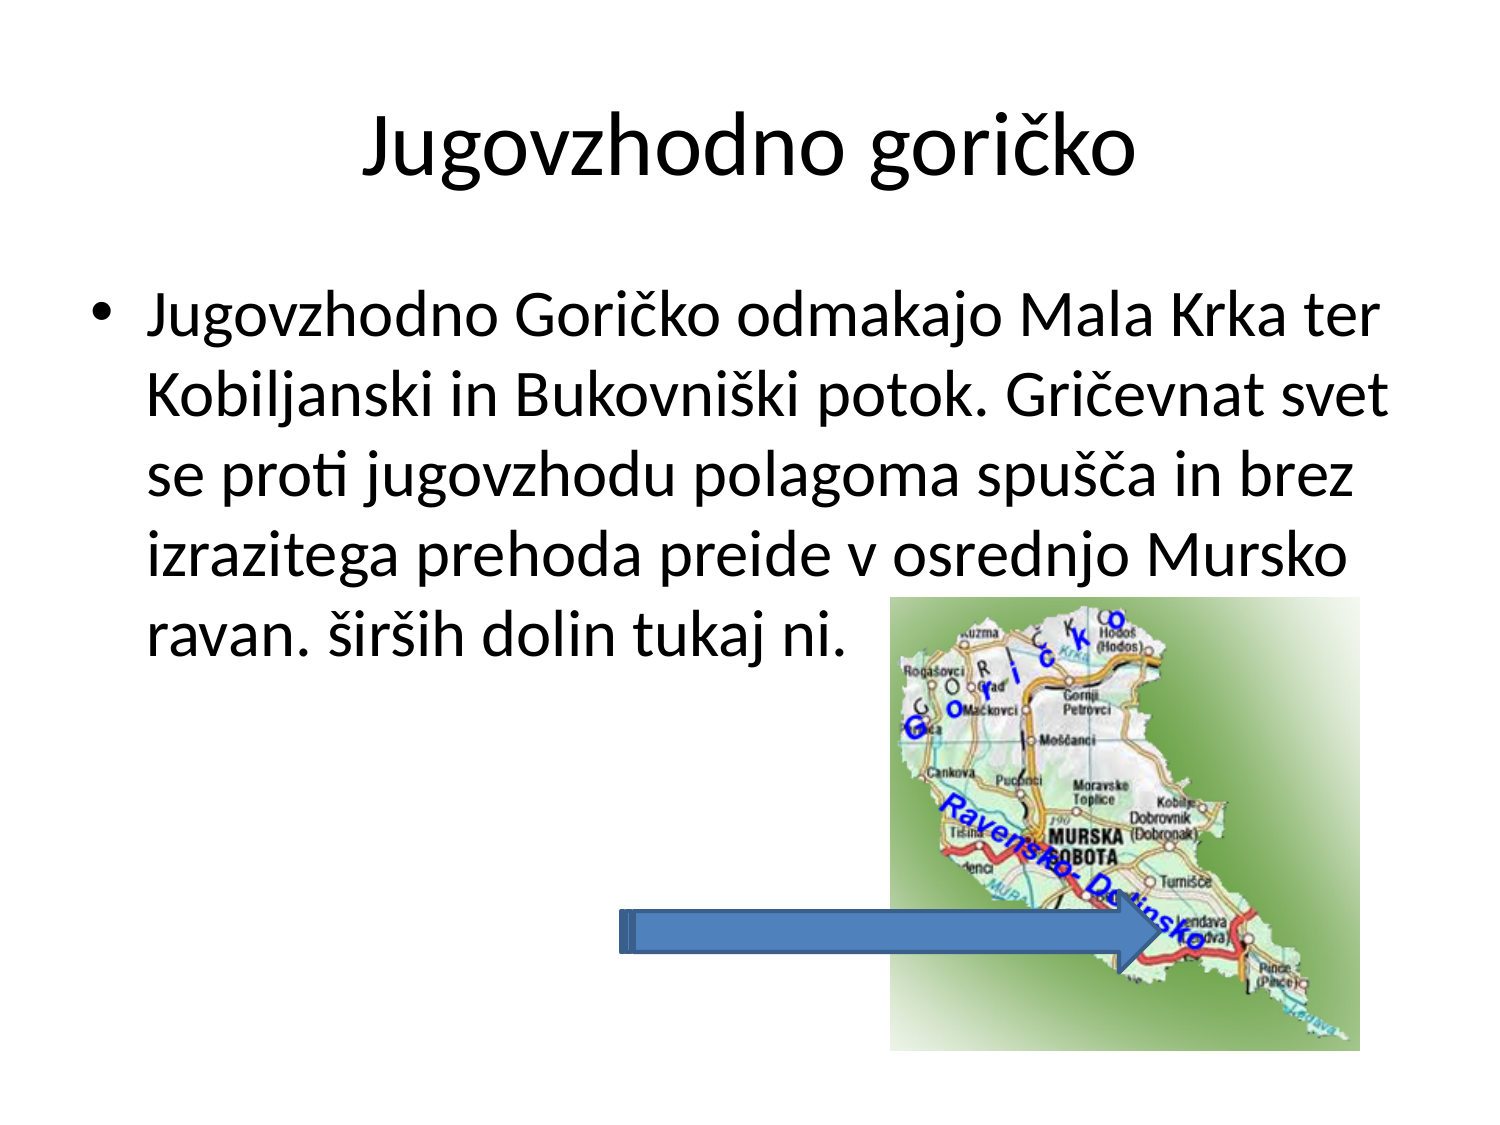

# Jugovzhodno goričko
Jugovzhodno Goričko odmakajo Mala Krka ter Kobiljanski in Bukovniški potok. Gričevnat svet se proti jugovzhodu polagoma spušča in brez izrazitega prehoda preide v osrednjo Mursko ravan. širših dolin tukaj ni.